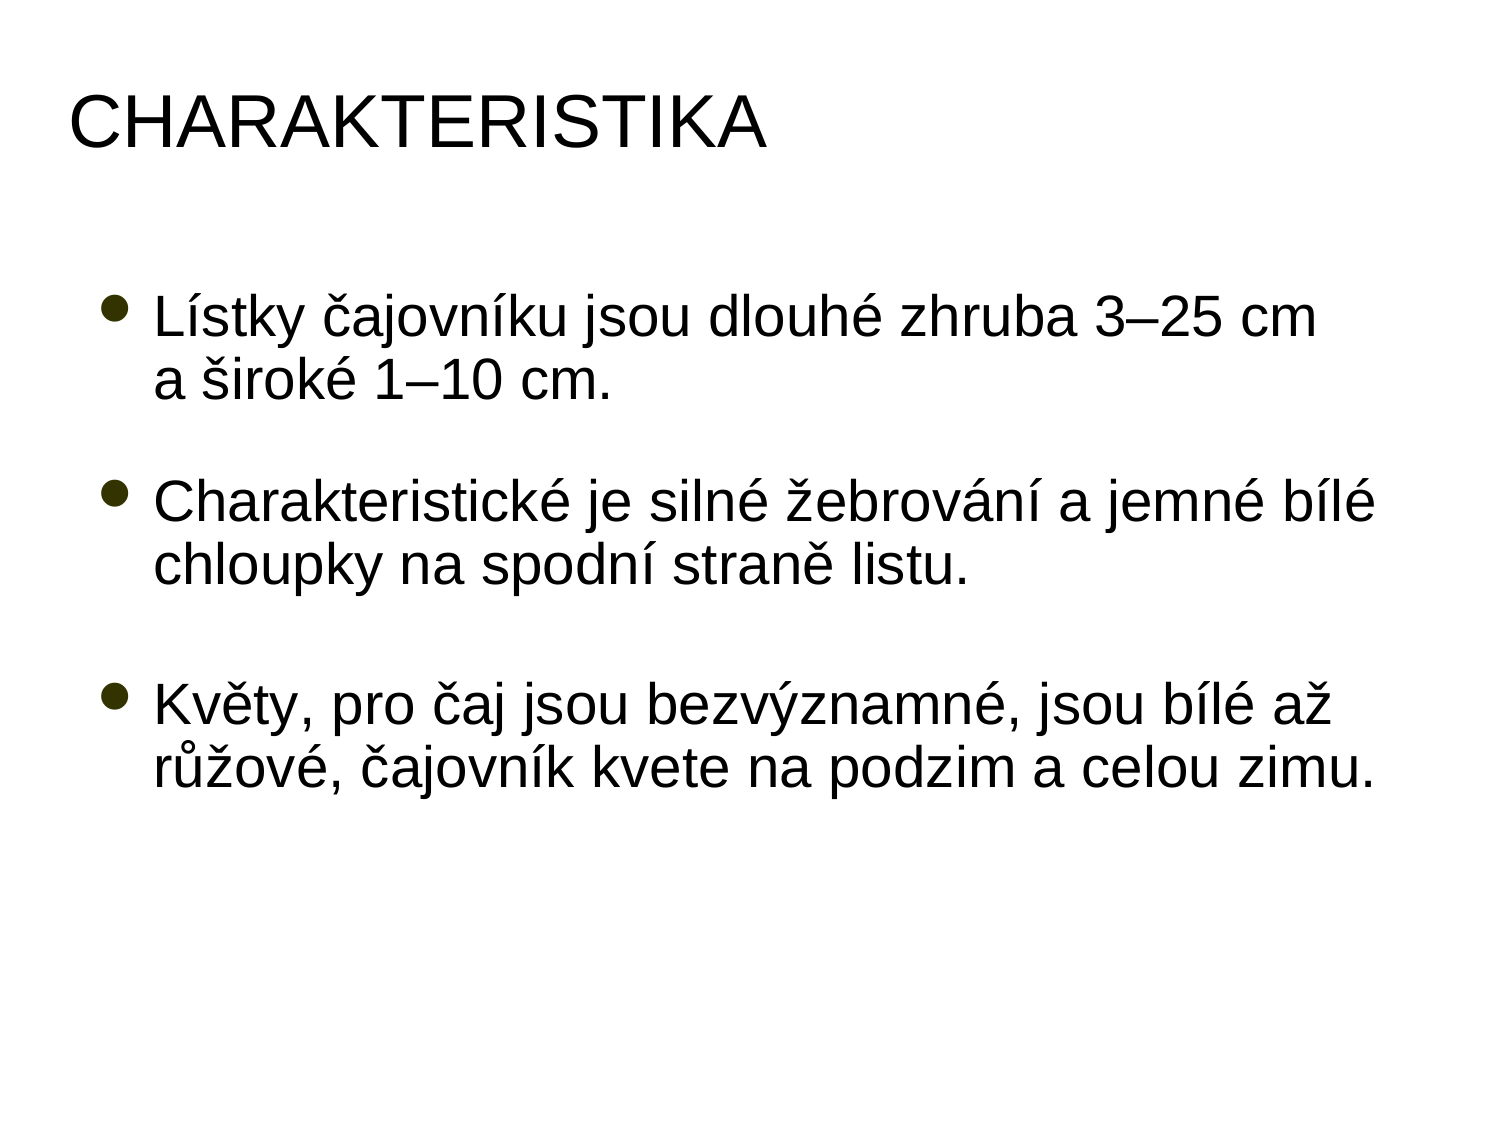

# CHARAKTERISTIKA
Lístky čajovníku jsou dlouhé zhruba 3–25 cm
a široké 1–10 cm.
Charakteristické je silné žebrování a jemné bílé chloupky na spodní straně listu.
Květy, pro čaj jsou bezvýznamné, jsou bílé až růžové, čajovník kvete na podzim a celou zimu.